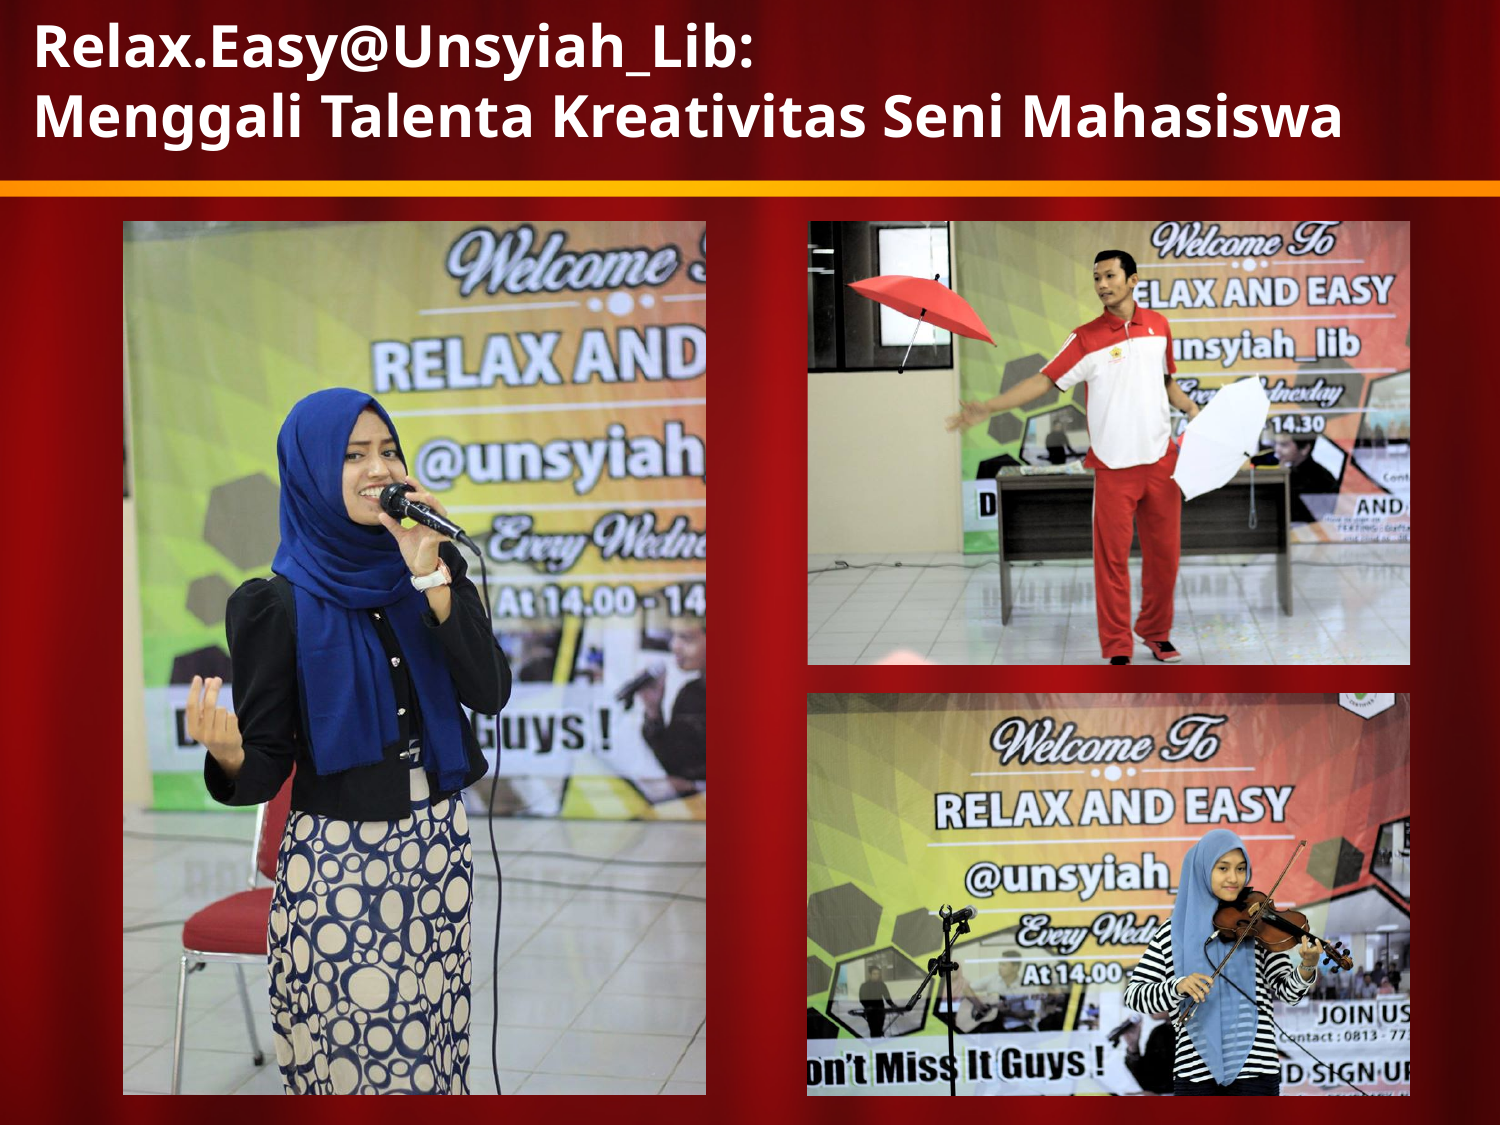

# Relax.Easy@Unsyiah_Lib: Menggali Talenta Kreativitas Seni Mahasiswa